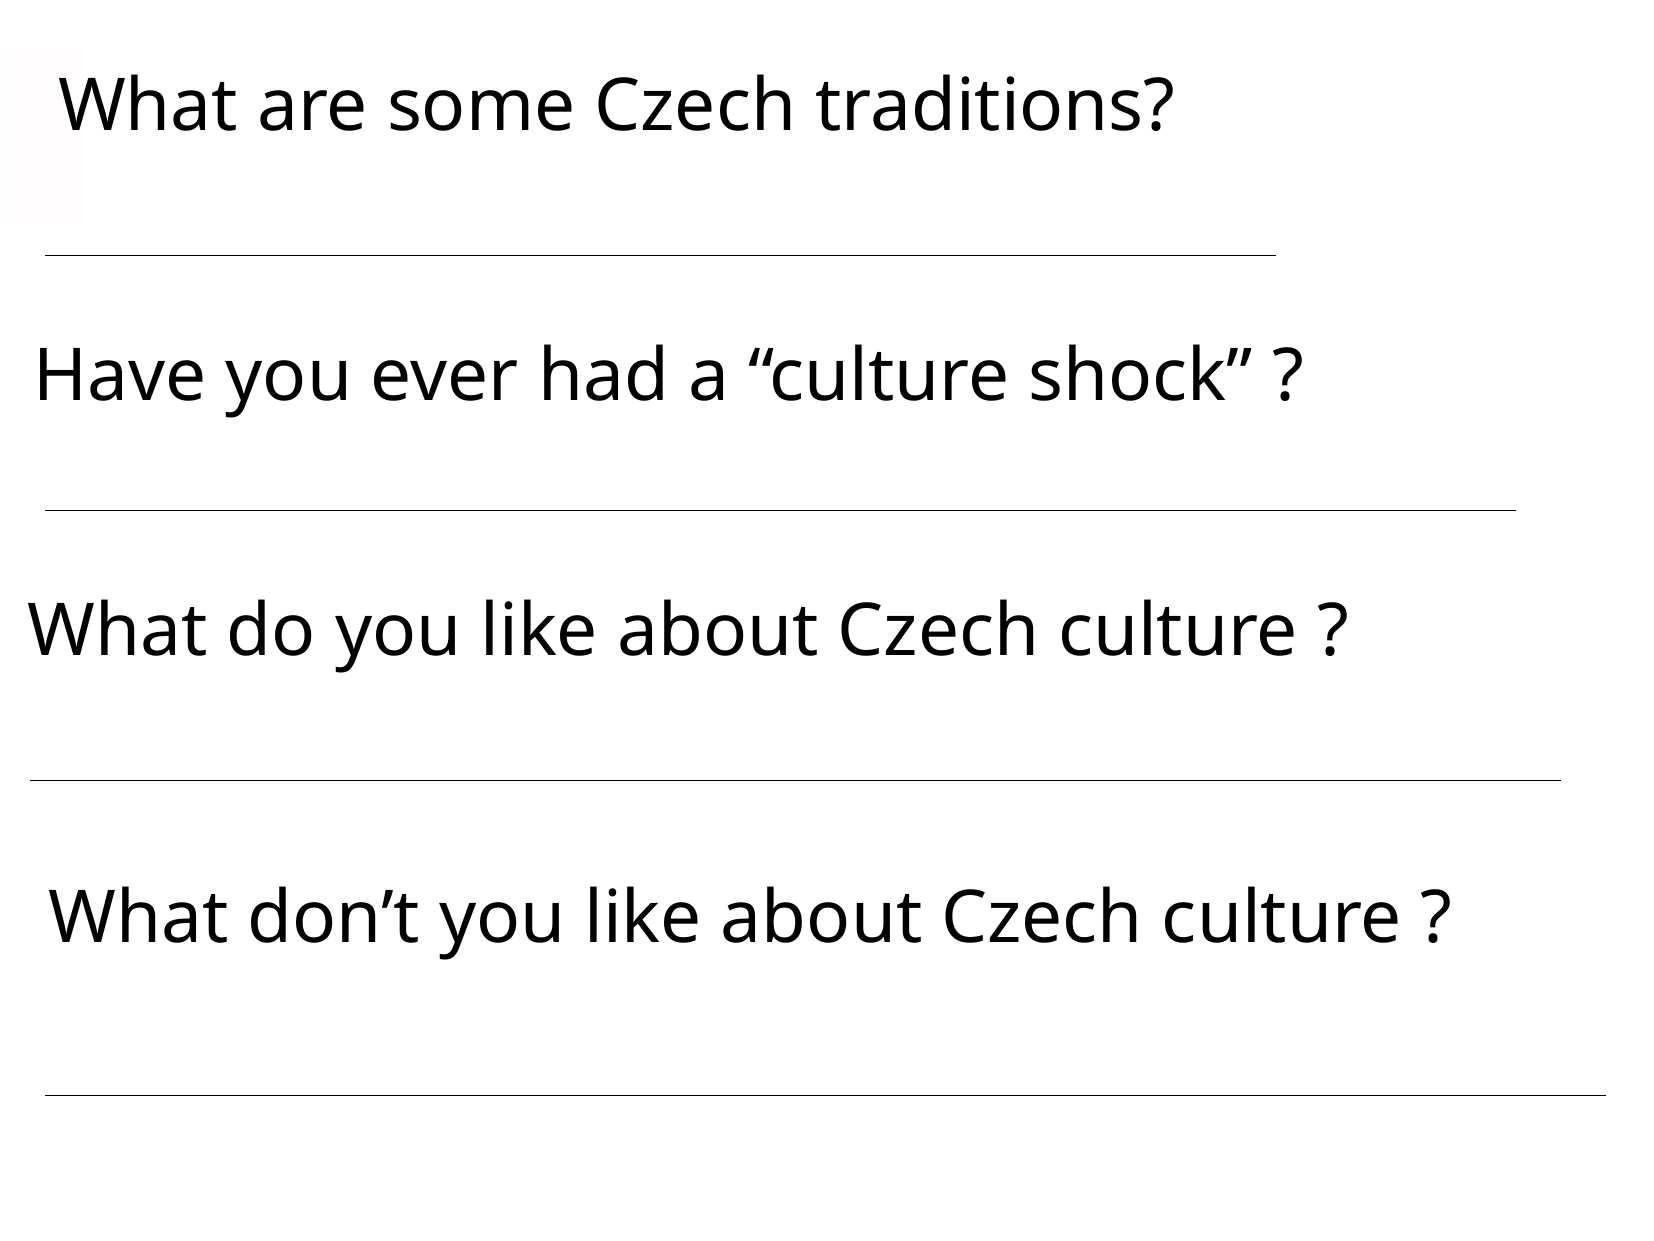

What are some Czech traditions?
Have you ever had a “culture shock” ?
What do you like about Czech culture ?
What don’t you like about Czech culture ?
1